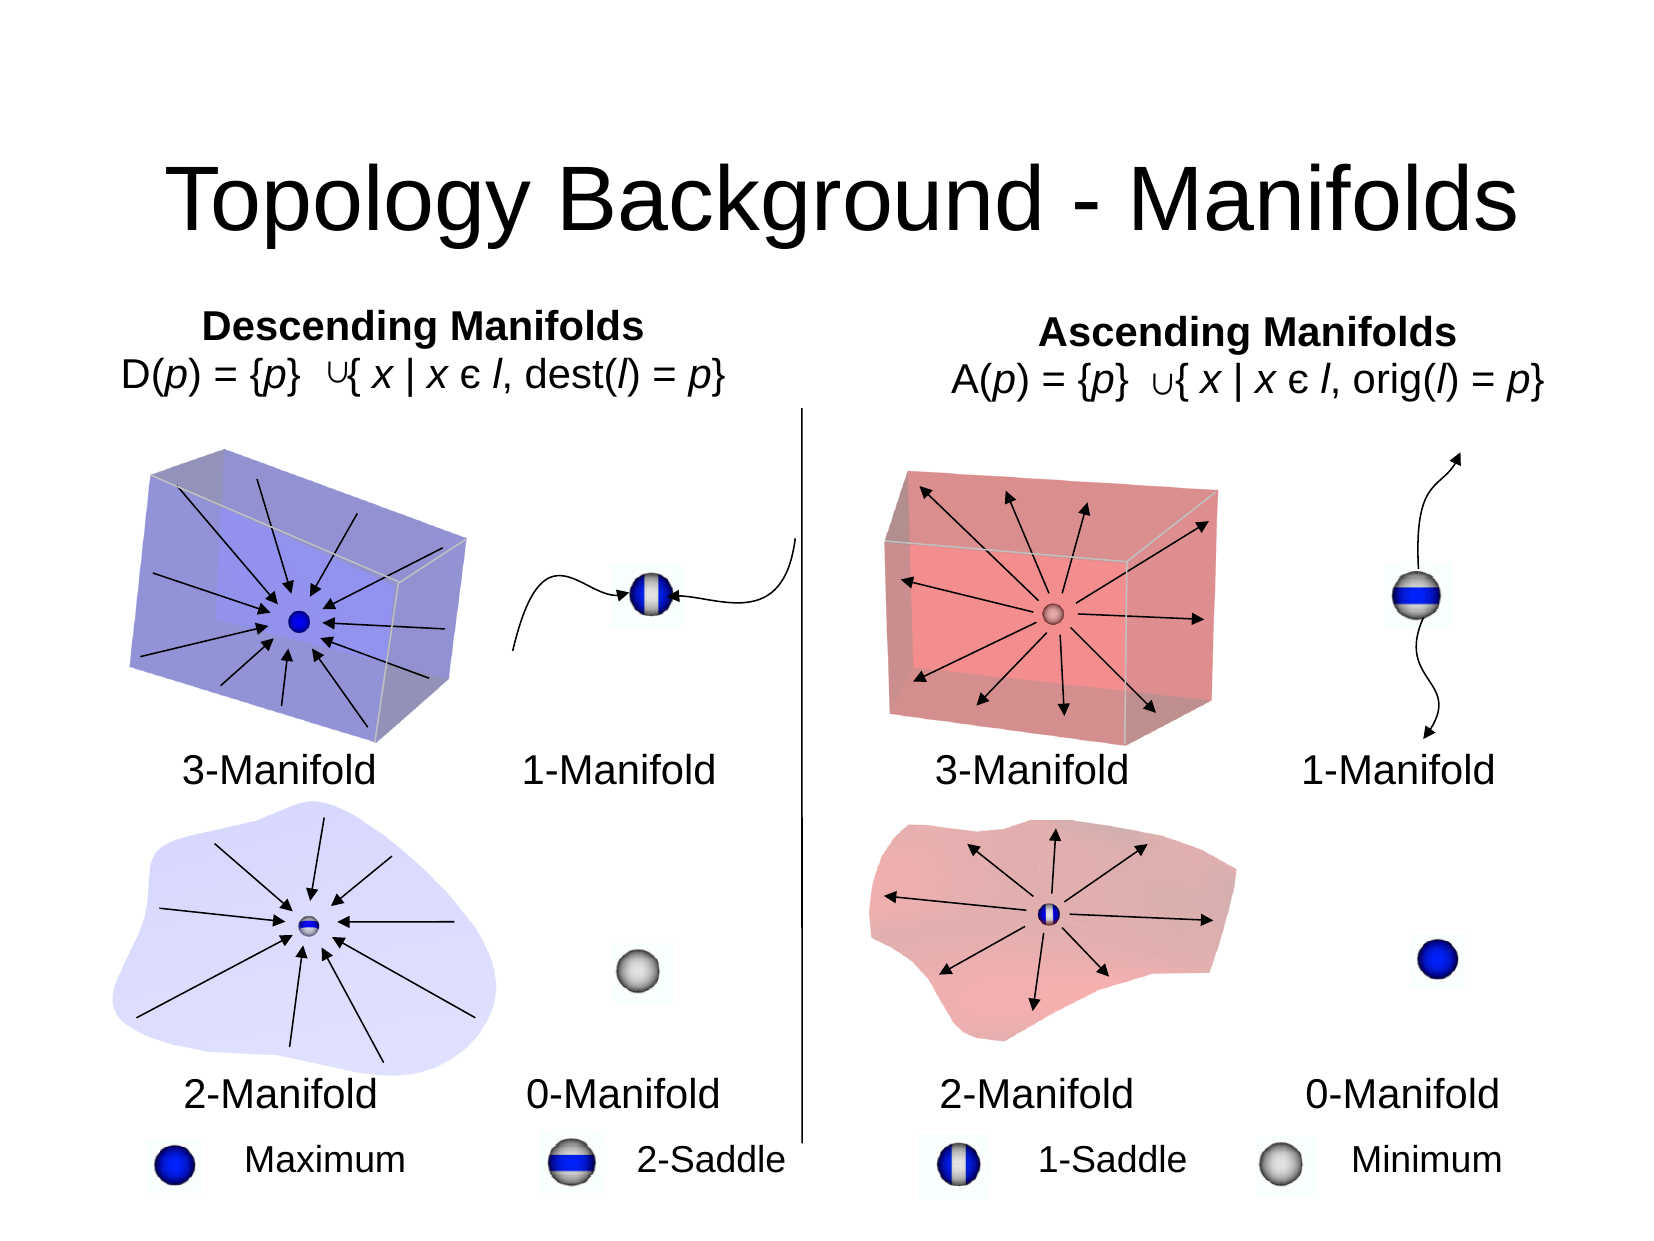

# Topology Background - Manifolds
Descending Manifolds
D(p) = {p} { x | x є l, dest(l) = p}
Ascending Manifolds
A(p) = {p} { x | x є l, orig(l) = p}
∩
∩
3-Manifold
1-Manifold
3-Manifold
1-Manifold
2-Manifold
0-Manifold
2-Manifold
0-Manifold
Maximum
2-Saddle
1-Saddle
Minimum